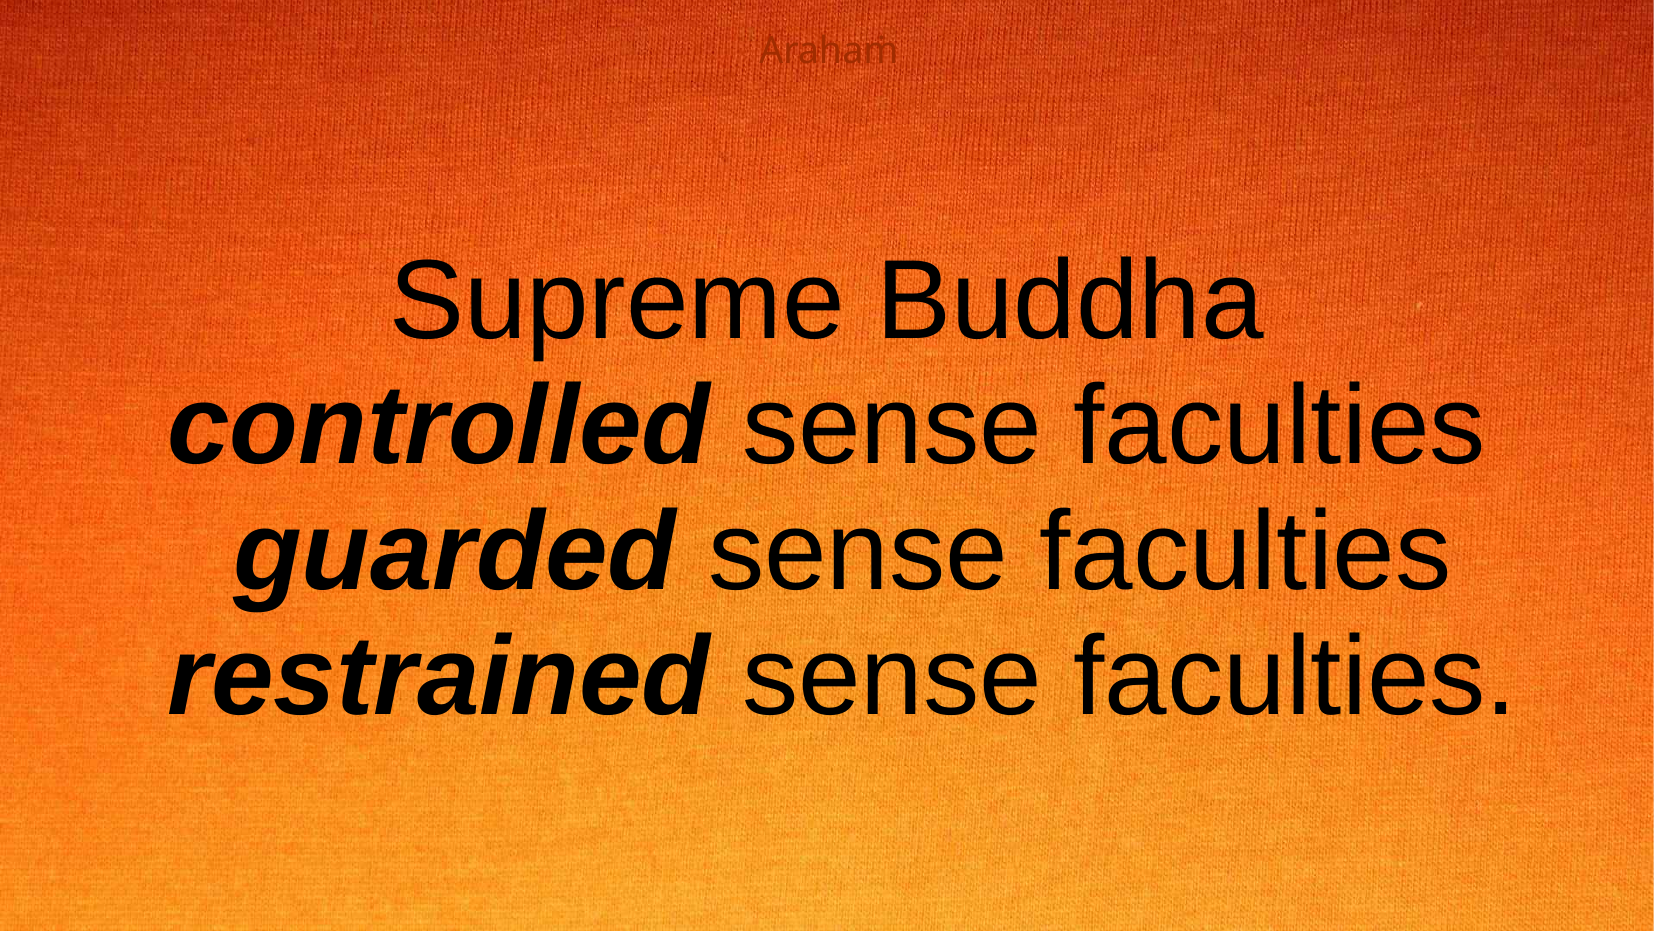

Arahaṁ
# Supreme Buddha
controlled sense faculties
 guarded sense faculties
 restrained sense faculties.